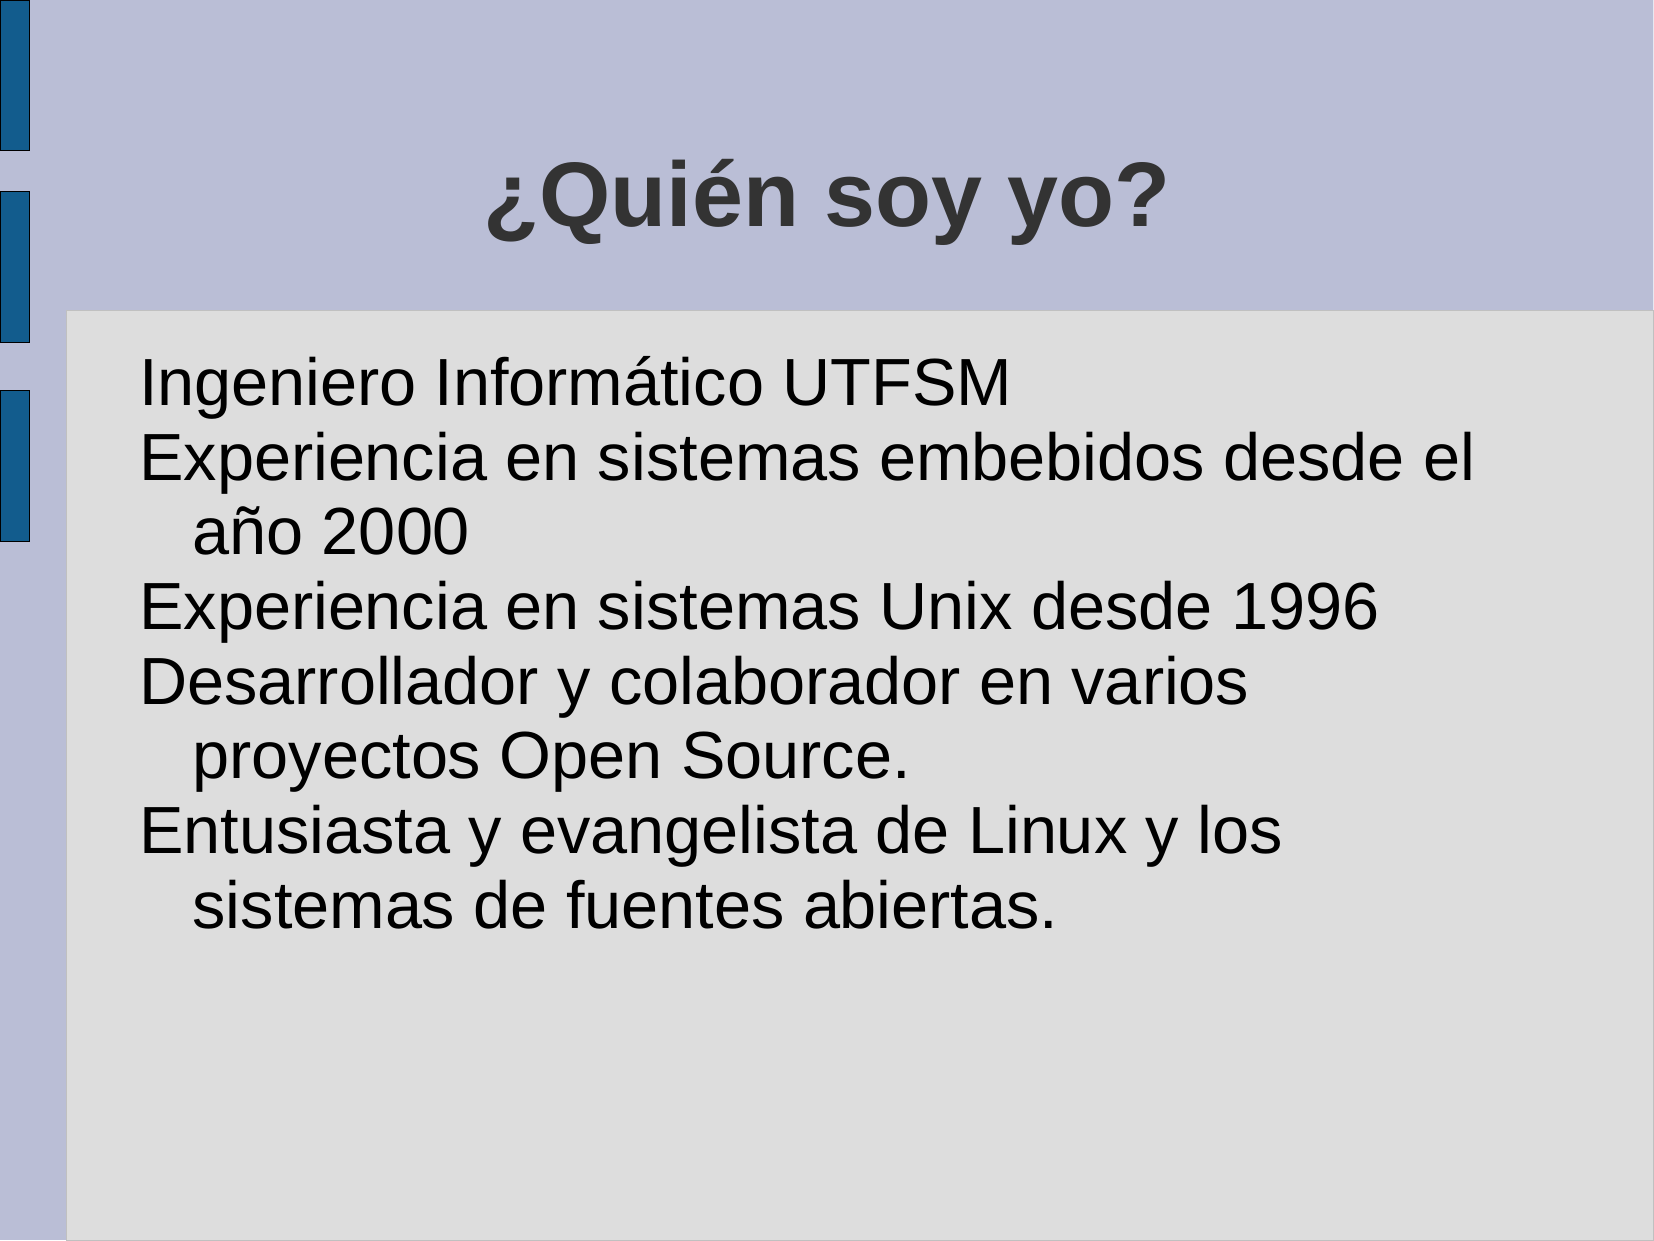

# ¿Quién soy yo?
Ingeniero Informático UTFSM
Experiencia en sistemas embebidos desde el año 2000
Experiencia en sistemas Unix desde 1996
Desarrollador y colaborador en varios proyectos Open Source.
Entusiasta y evangelista de Linux y los sistemas de fuentes abiertas.